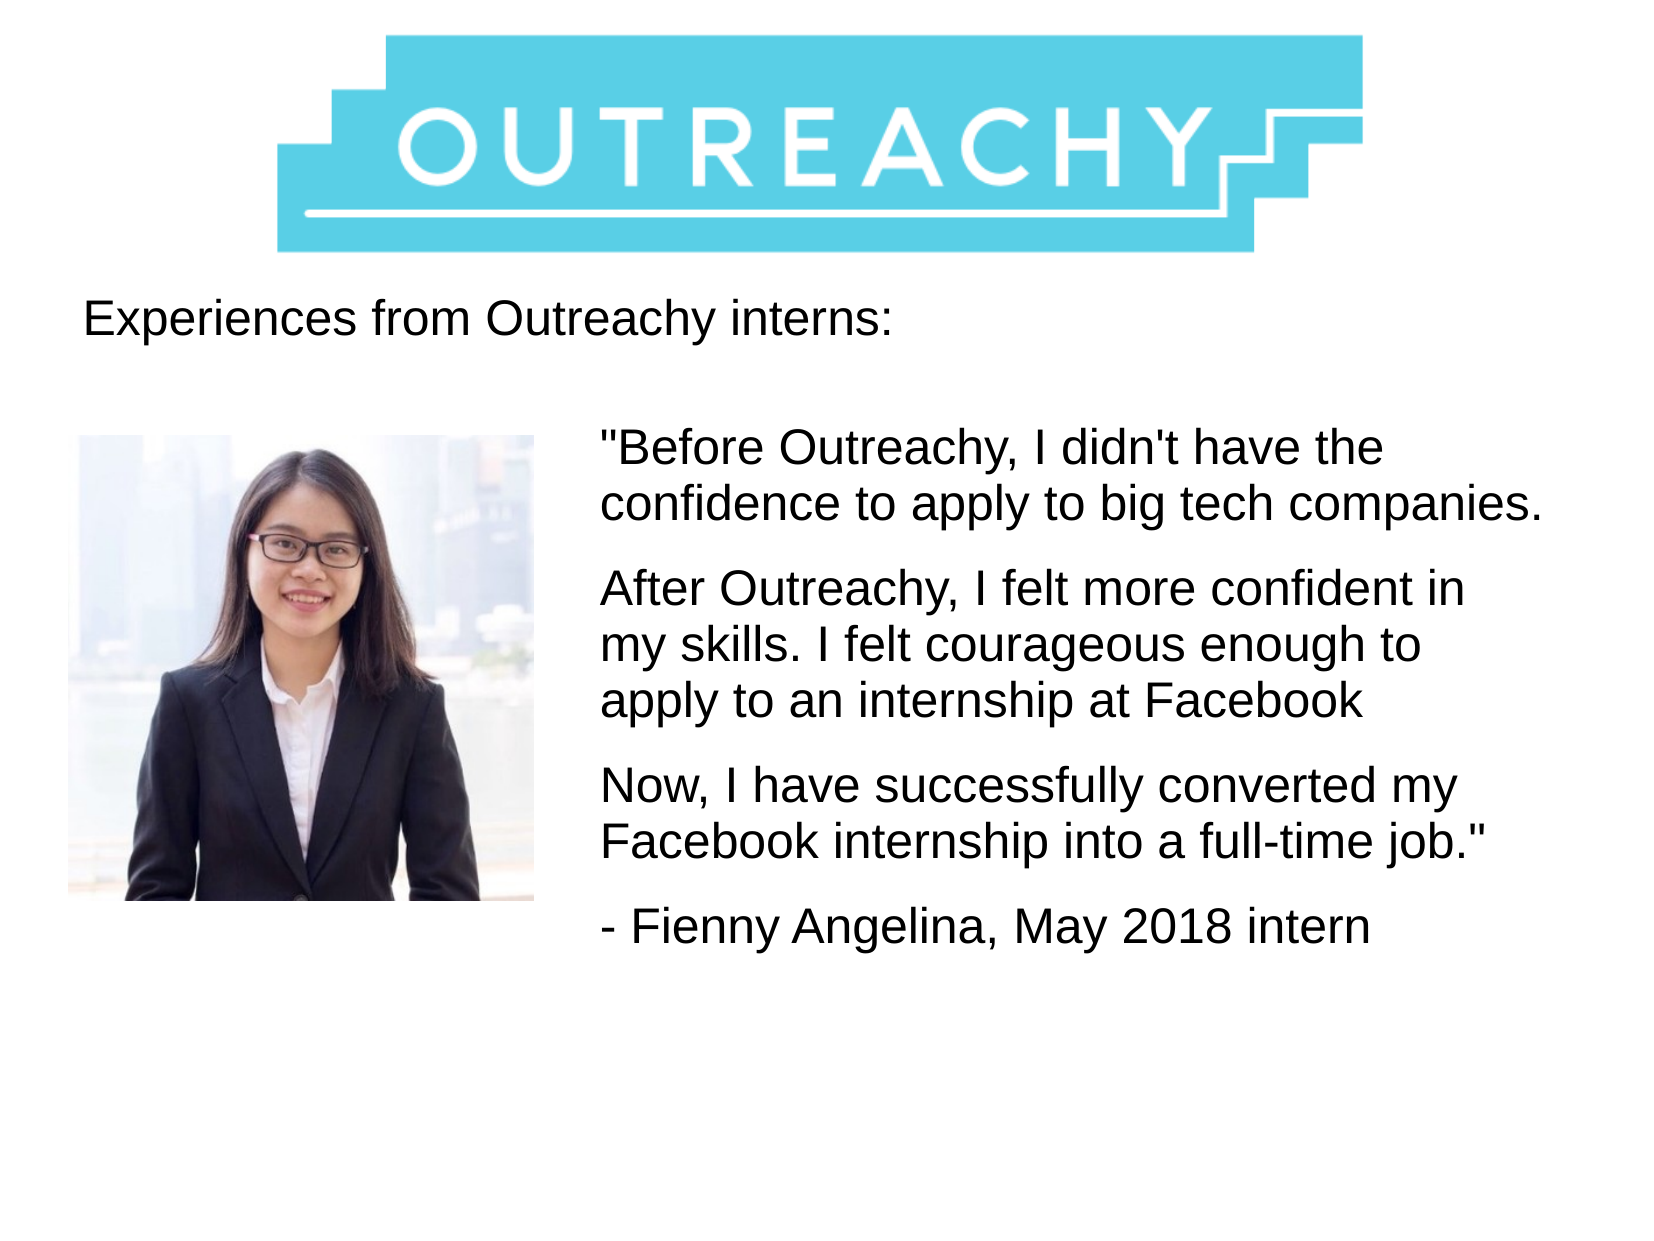

# Experiences from Outreachy interns:
"Before Outreachy, I didn't have the confidence to apply to big tech companies.
After Outreachy, I felt more confident in my skills. I felt courageous enough to apply to an internship at Facebook
Now, I have successfully converted my Facebook internship into a full-time job."
- Fienny Angelina, May 2018 intern